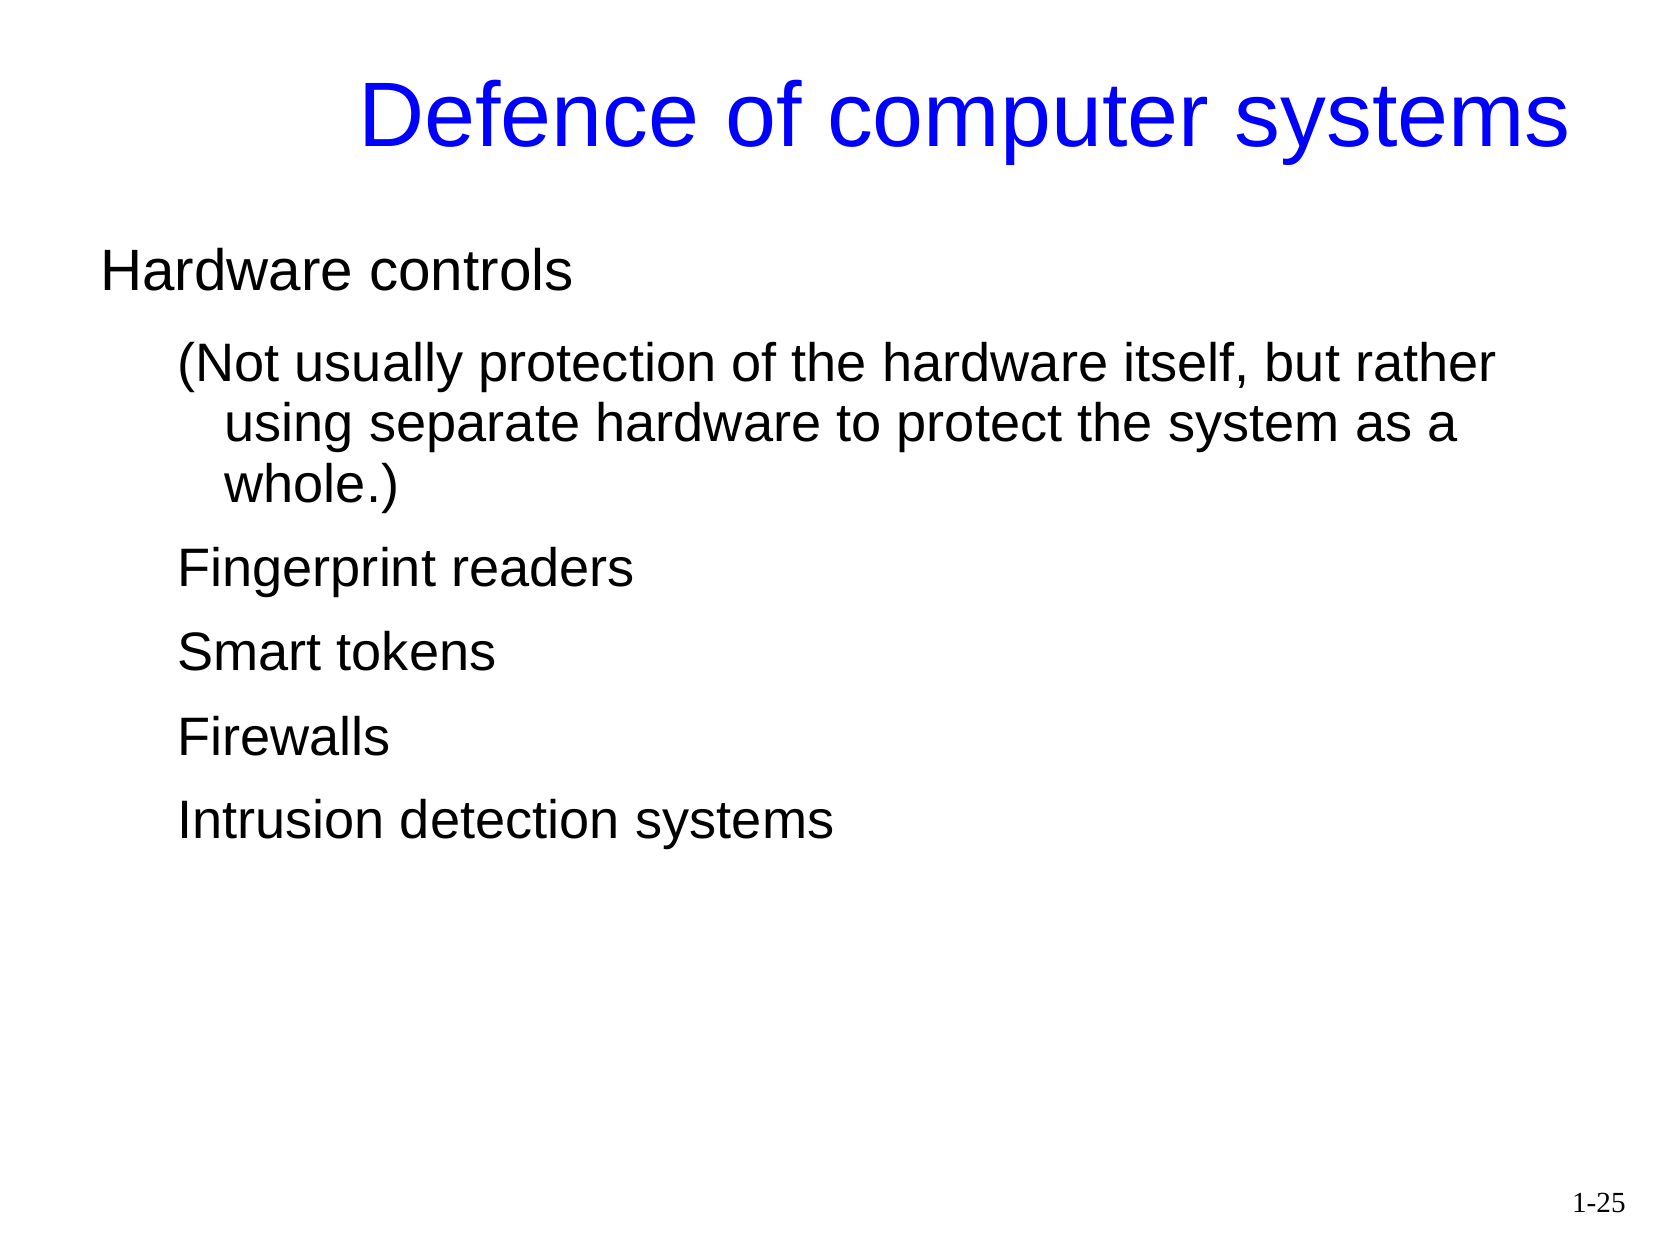

# Defence of computer systems
Hardware controls
(Not usually protection of the hardware itself, but rather using separate hardware to protect the system as a whole.)
Fingerprint readers
Smart tokens
Firewalls
Intrusion detection systems